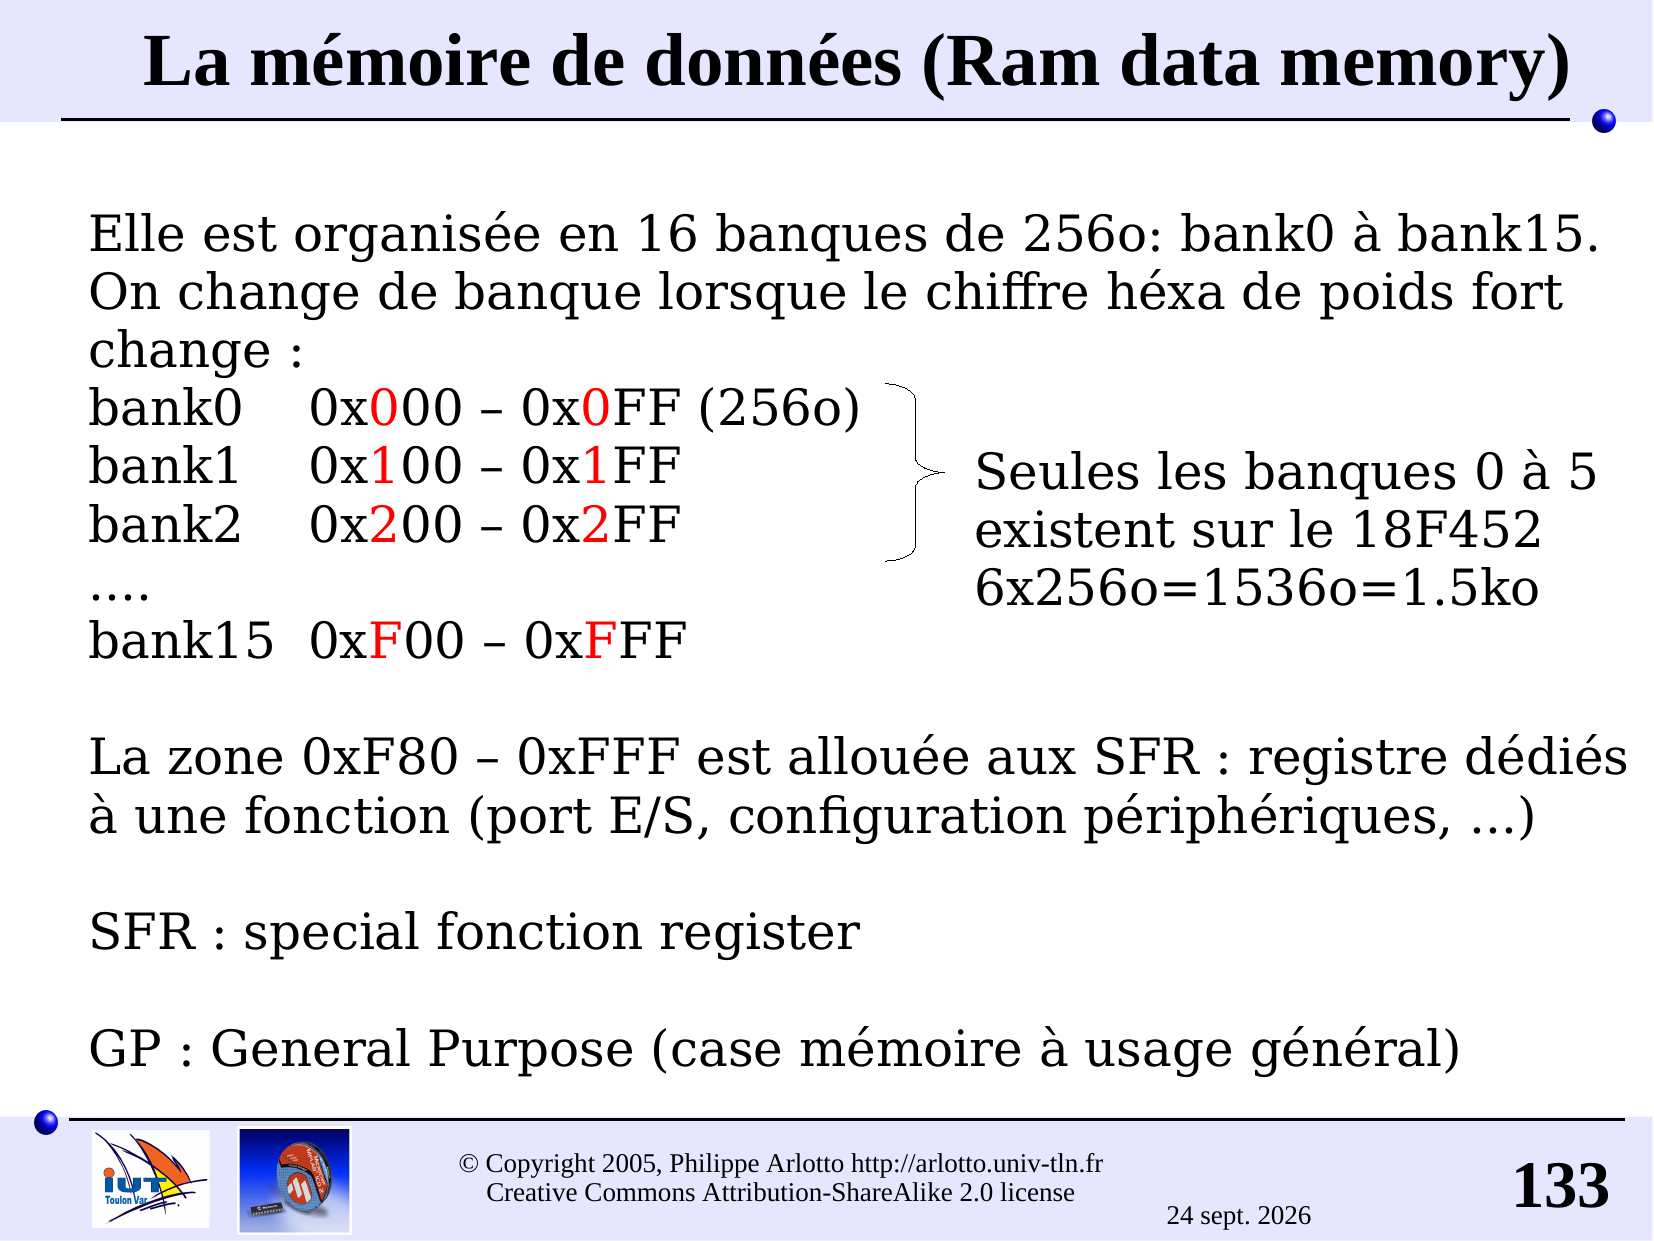

# La mémoire de données (Ram data memory)
Elle est organisée en 16 banques de 256o: bank0 à bank15.
On change de banque lorsque le chiffre héxa de poids fort
change :
bank0 0x000 – 0x0FF (256o)
bank1 0x100 – 0x1FF
bank2 0x200 – 0x2FF
....
bank15 0xF00 – 0xFFF
La zone 0xF80 – 0xFFF est allouée aux SFR : registre dédiés
à une fonction (port E/S, configuration périphériques, ...)
SFR : special fonction register
GP : General Purpose (case mémoire à usage général)
Seules les banques 0 à 5
existent sur le 18F452
6x256o=1536o=1.5ko